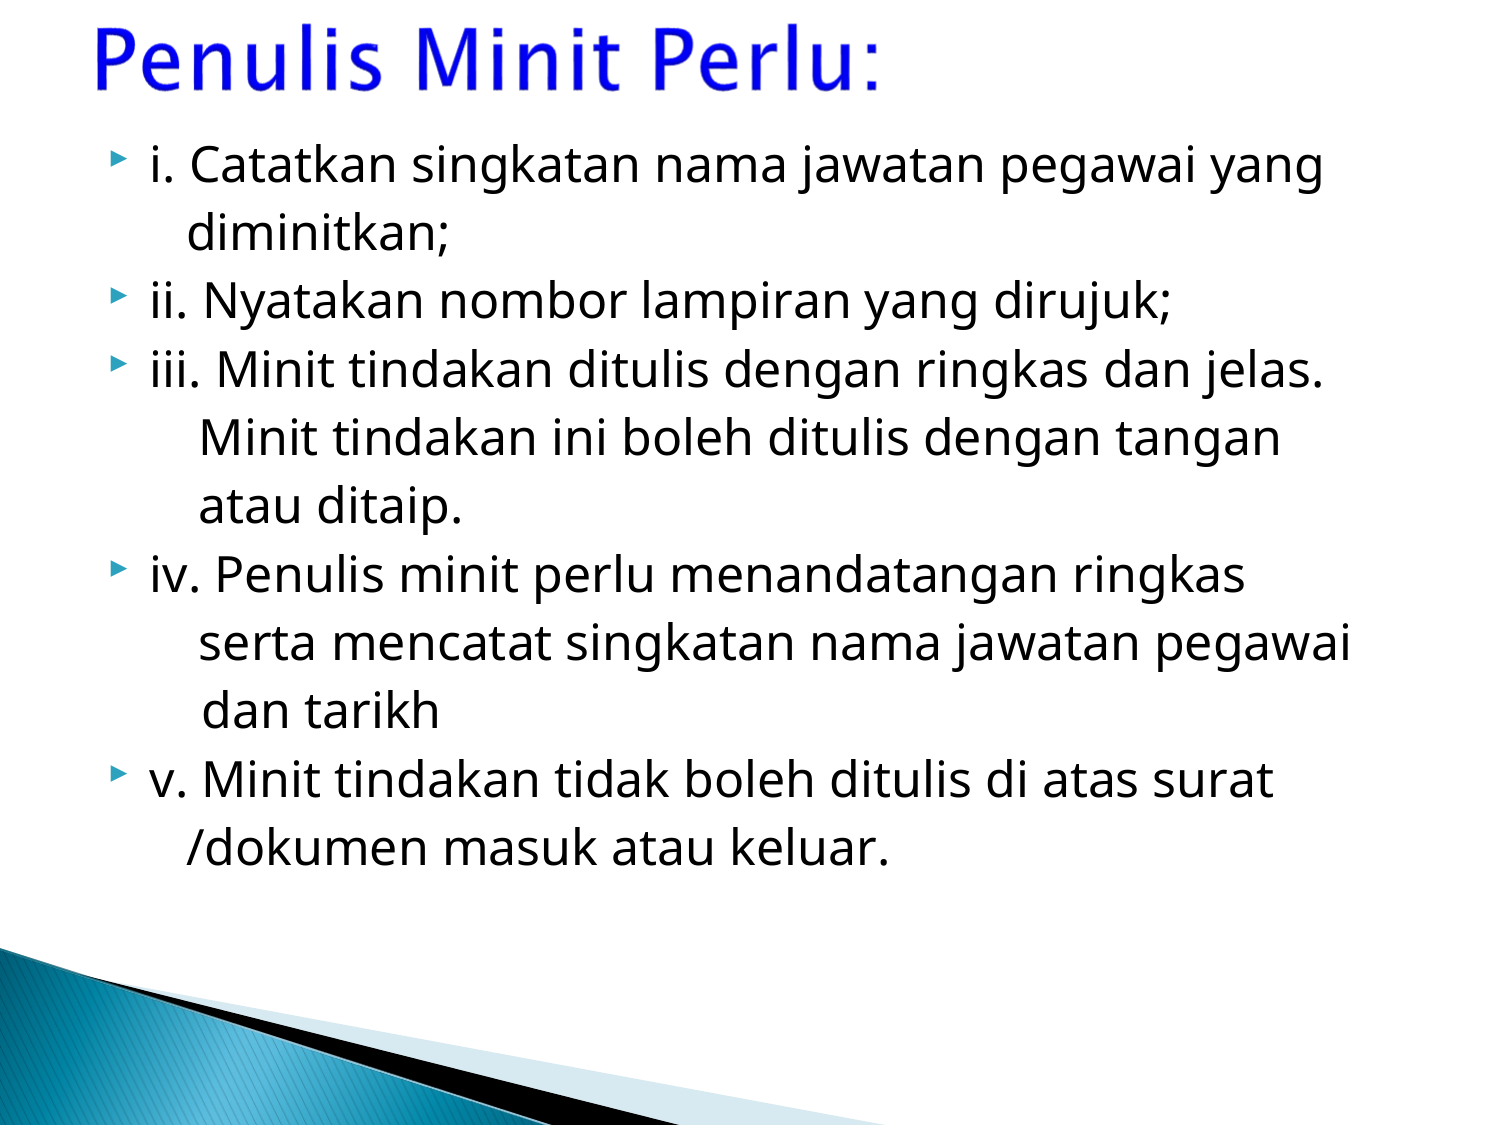

# i. Catatkan singkatan nama jawatan pegawai yang
 diminitkan;
ii. Nyatakan nombor lampiran yang dirujuk;
iii. Minit tindakan ditulis dengan ringkas dan jelas.
 Minit tindakan ini boleh ditulis dengan tangan
 atau ditaip.
iv. Penulis minit perlu menandatangan ringkas
 serta mencatat singkatan nama jawatan pegawai
	 dan tarikh
v. Minit tindakan tidak boleh ditulis di atas surat
 /dokumen masuk atau keluar.